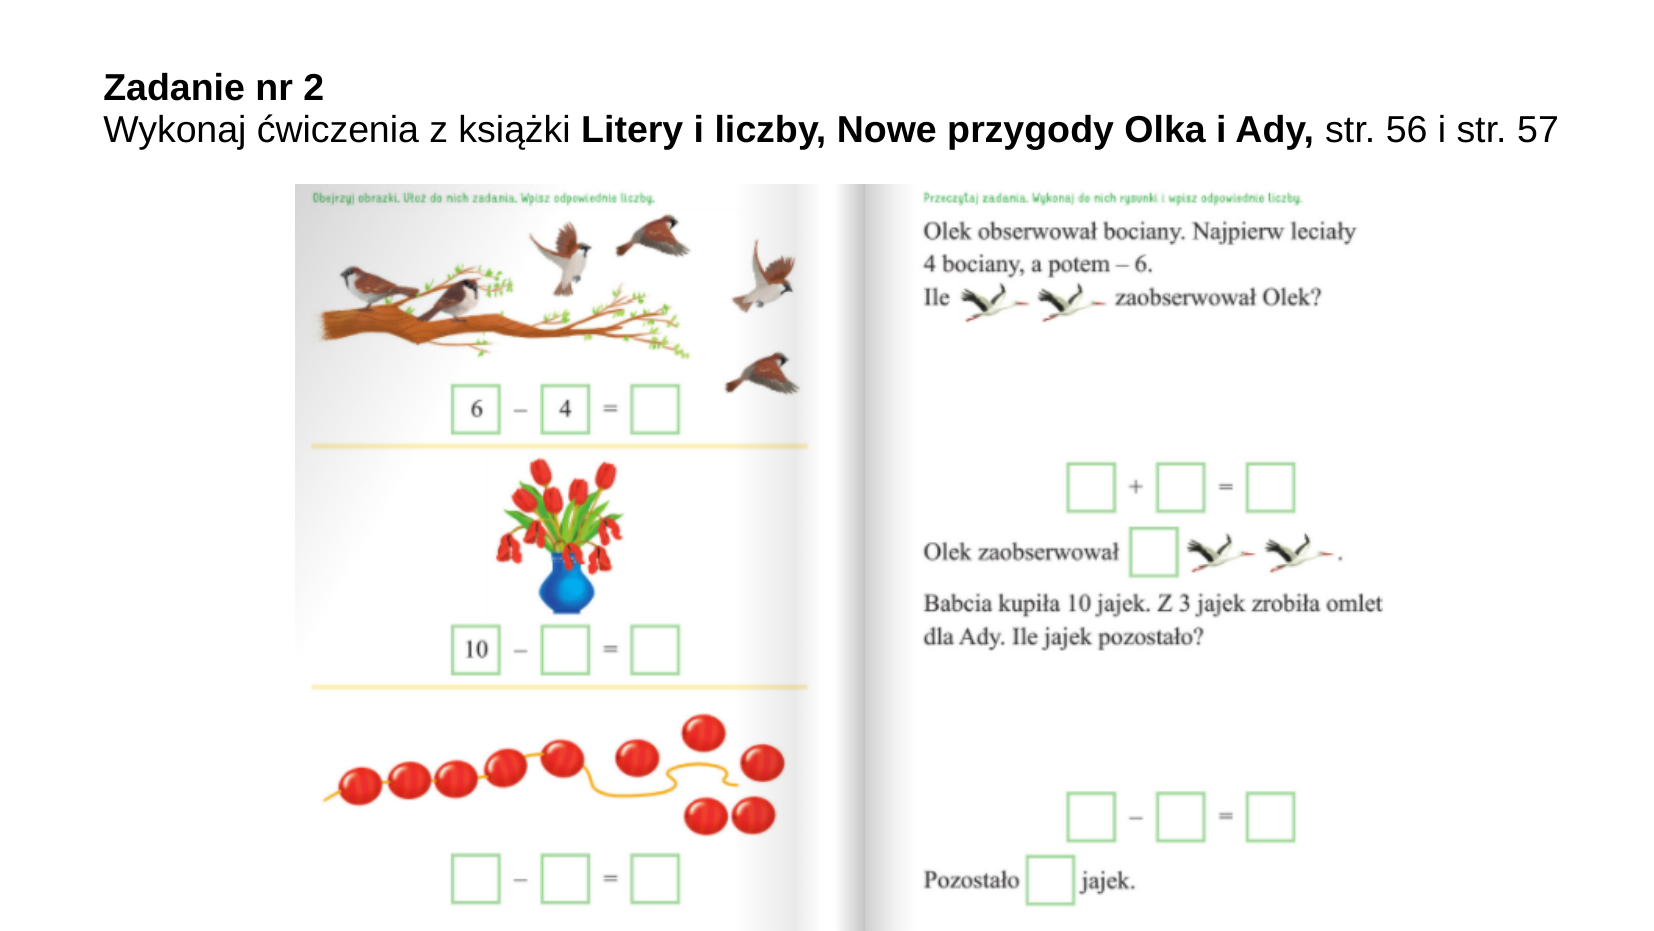

Zadanie nr 2
Wykonaj ćwiczenia z książki Litery i liczby, Nowe przygody Olka i Ady, str. 56 i str. 57